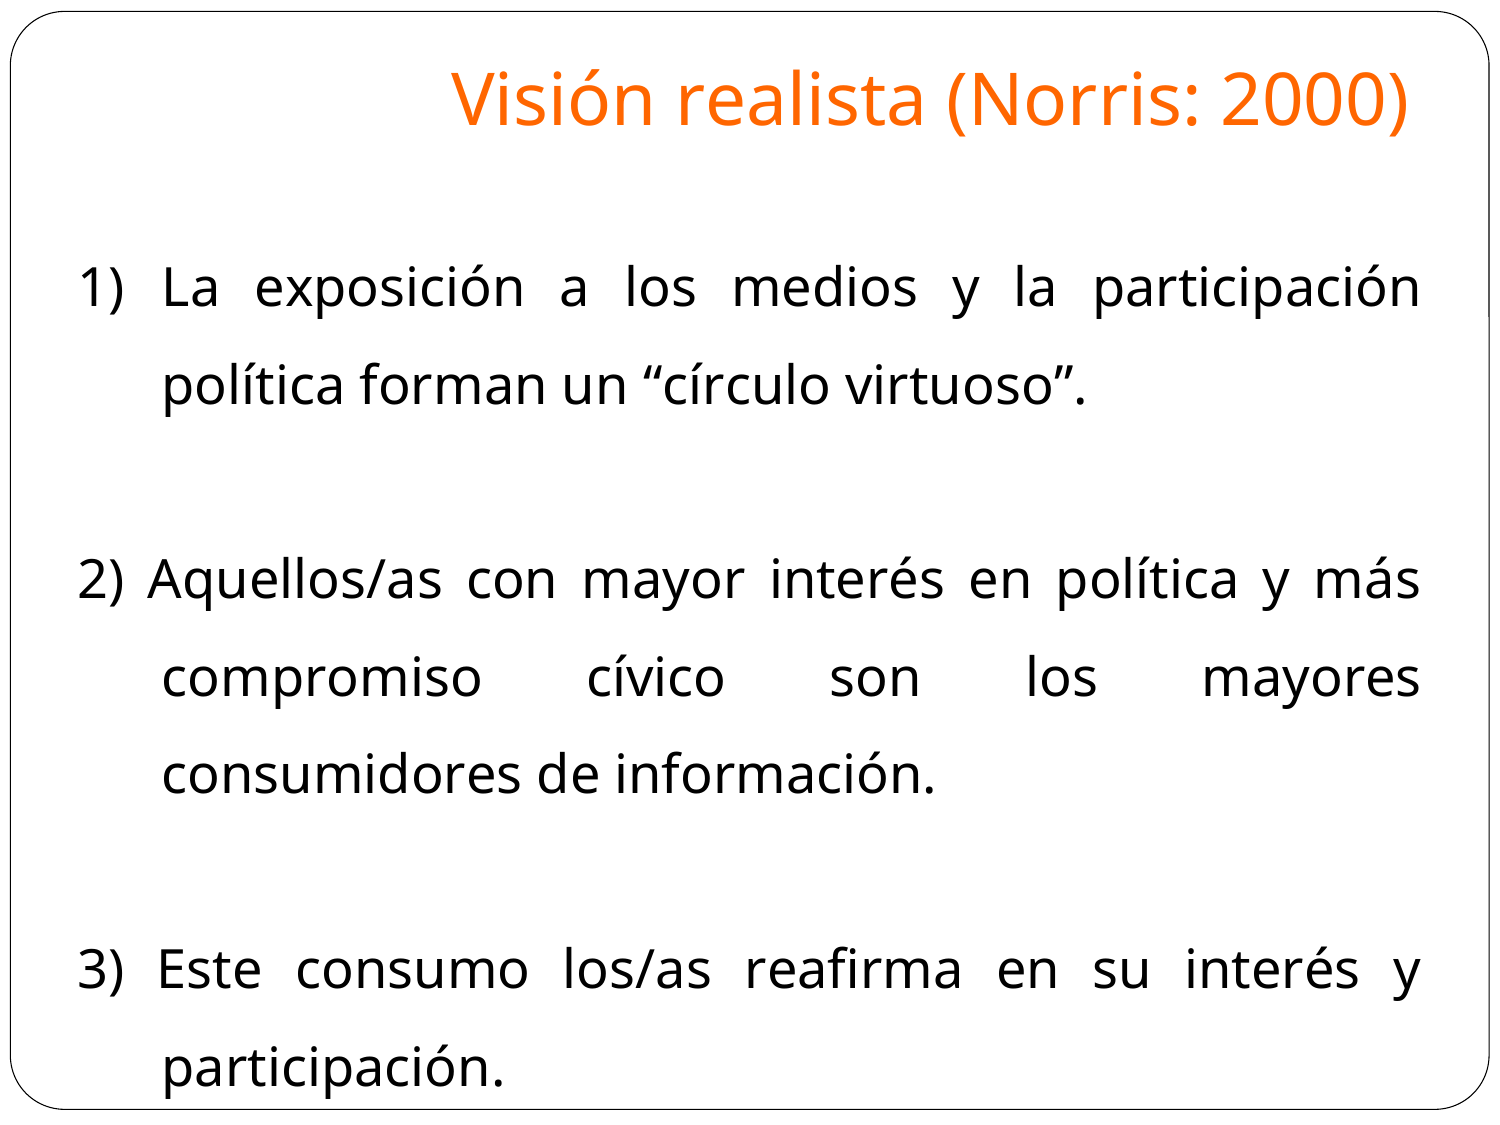

#
Visión realista (Norris: 2000)
La exposición a los medios y la participación política forman un “círculo virtuoso”.
2) Aquellos/as con mayor interés en política y más compromiso cívico son los mayores consumidores de información.
3) Este consumo los/as reafirma en su interés y participación.